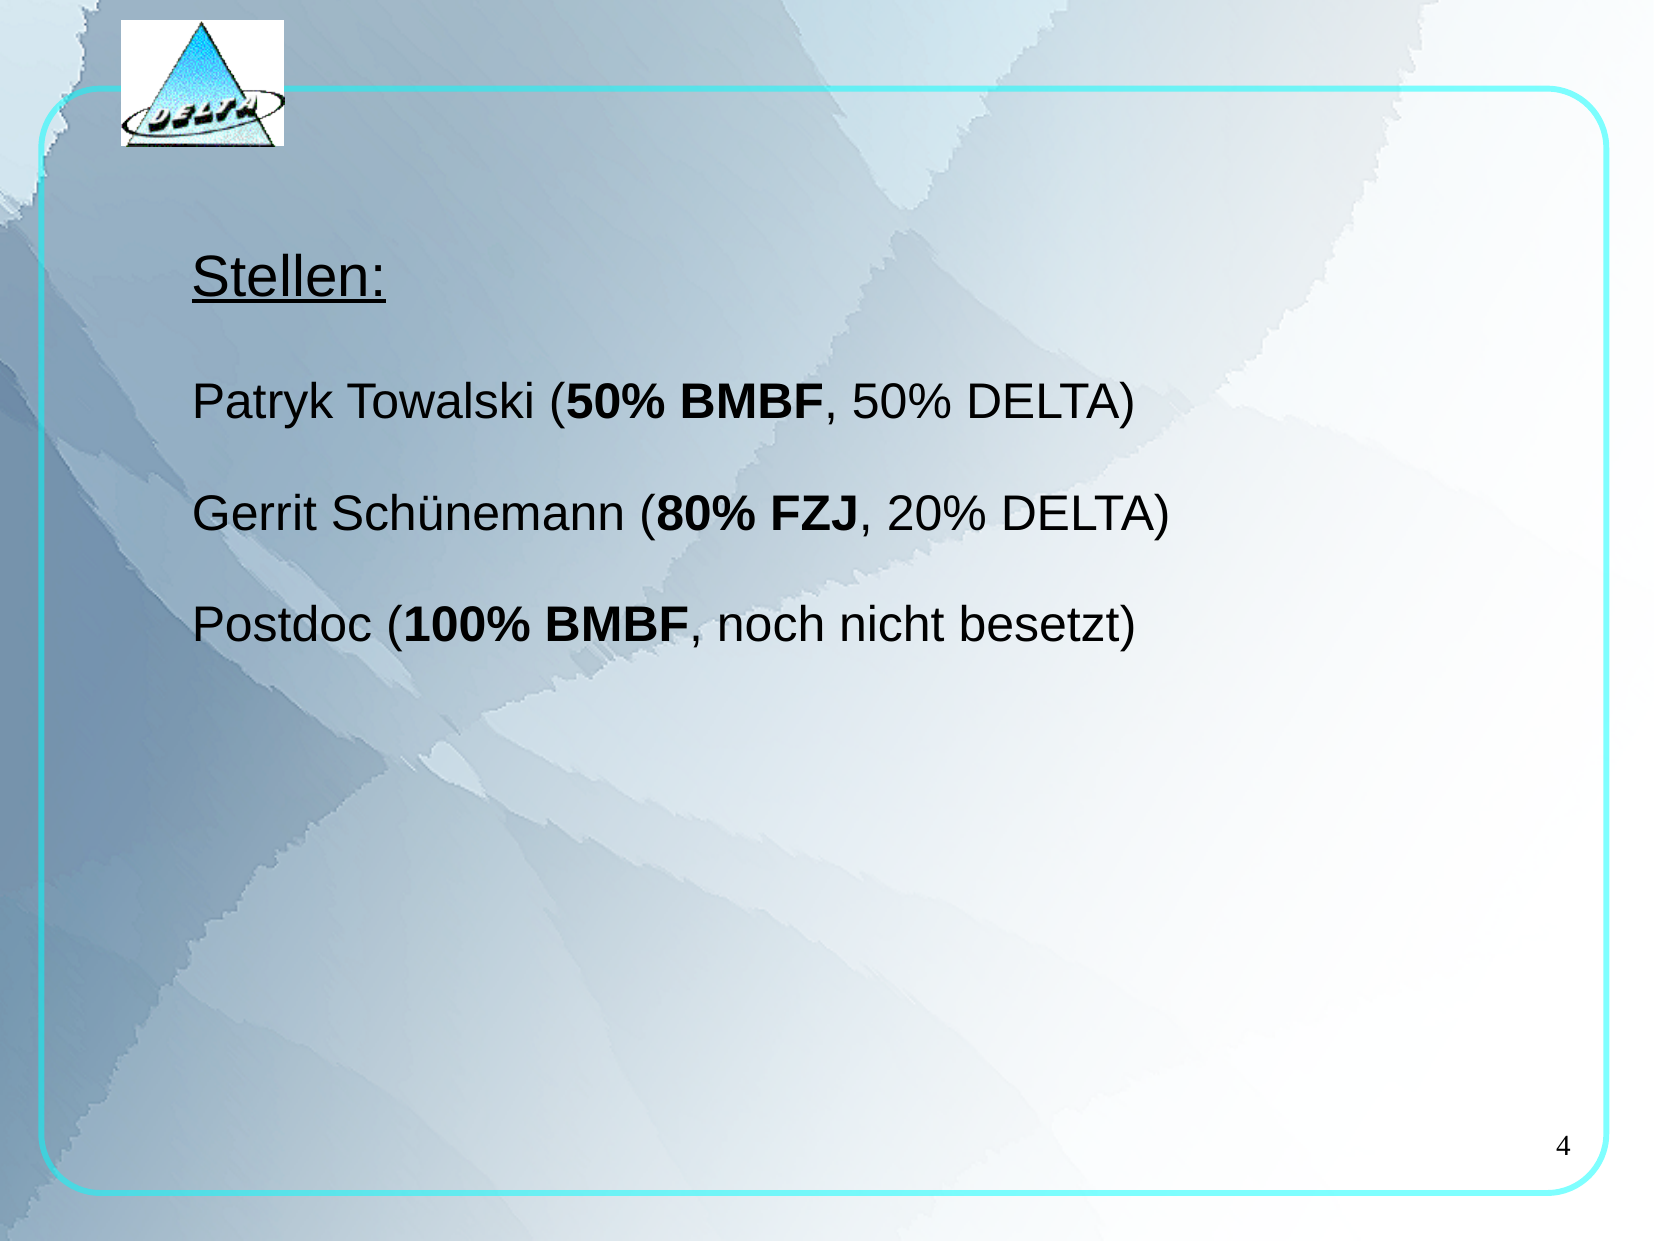

Stellen:
Patryk Towalski (50% BMBF, 50% DELTA)
Gerrit Schünemann (80% FZJ, 20% DELTA)
Postdoc (100% BMBF, noch nicht besetzt)
4